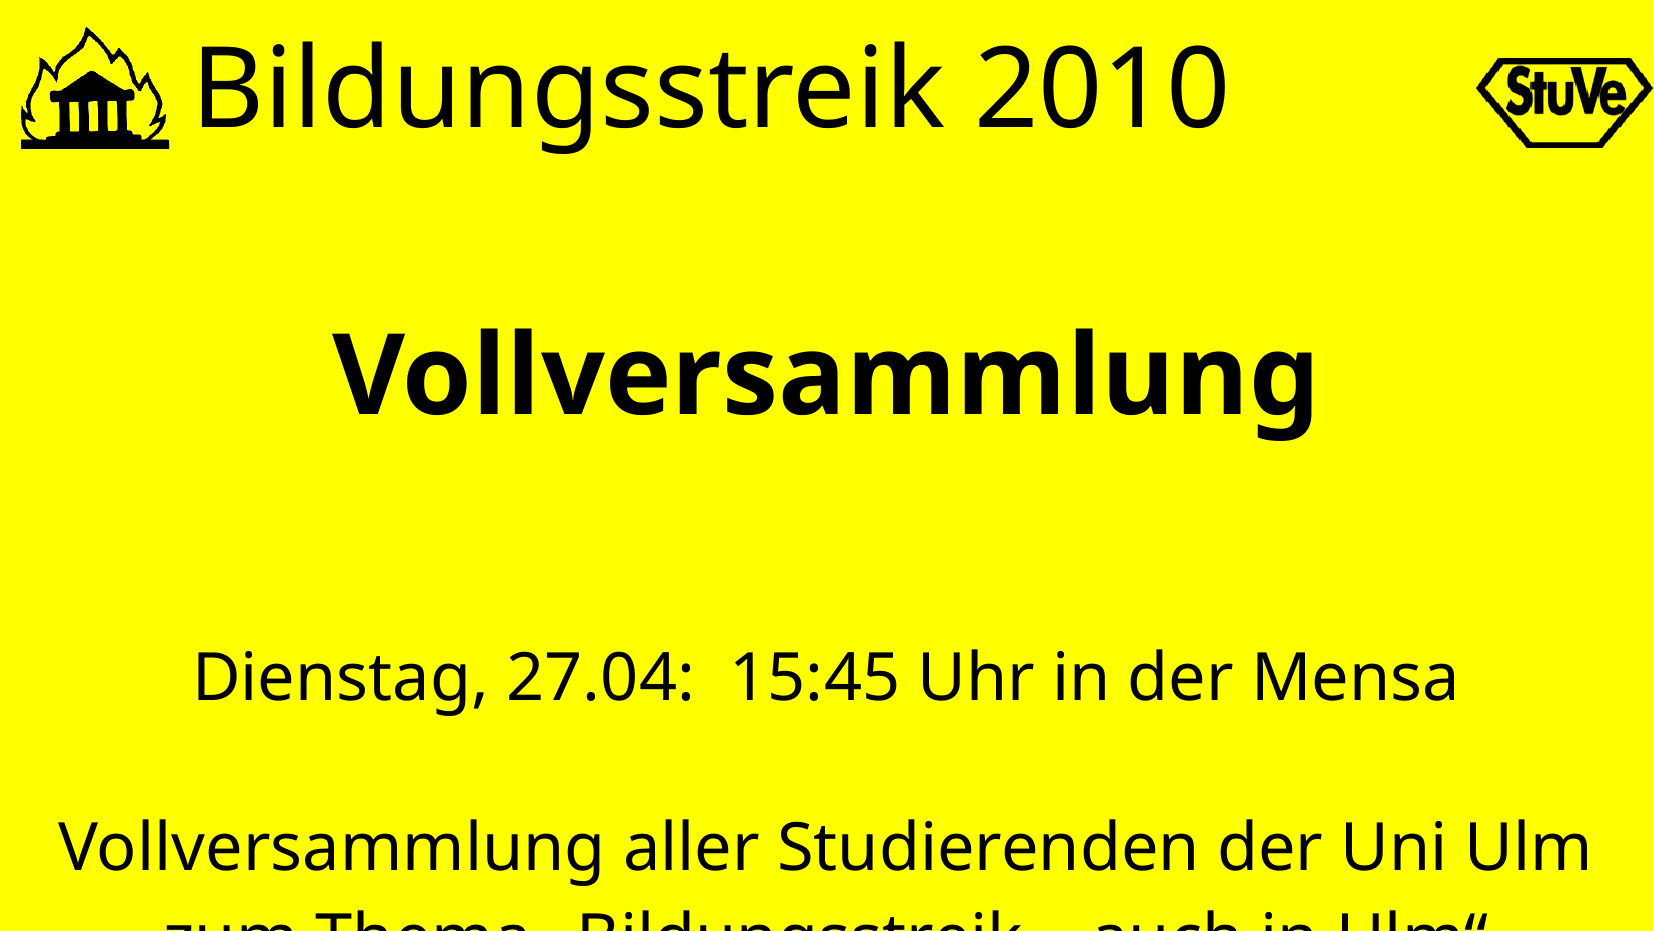

| Vollversammlung Dienstag, 27.04: 15:45 Uhr in der Mensa Vollversammlung aller Studierenden der Uni Ulm zum Thema „Bildungsstreik – auch in Ulm“ |
| --- |
| |
Bildungsstreik 2010